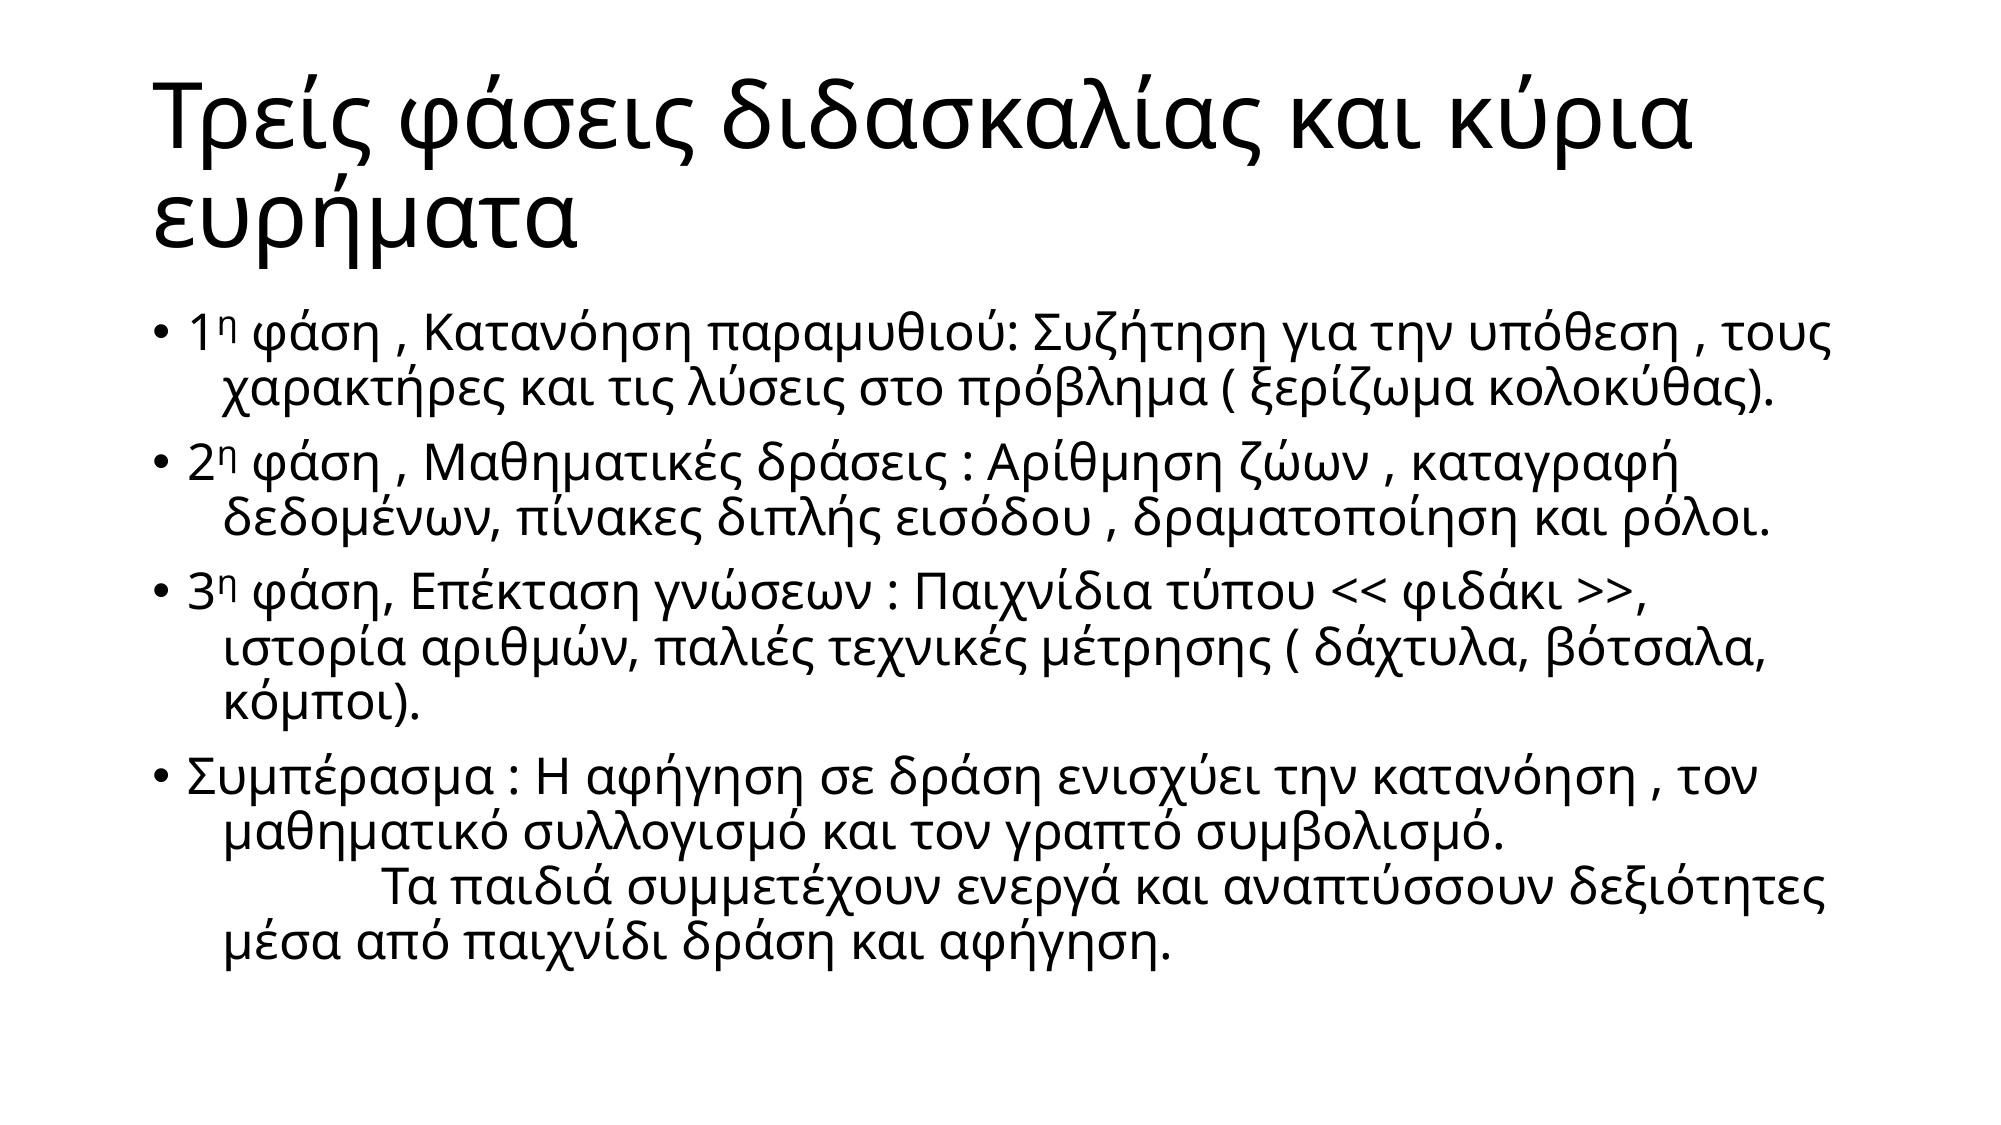

# Τρείς φάσεις διδασκαλίας και κύρια ευρήματα
1η φάση , Κατανόηση παραμυθιού: Συζήτηση για την υπόθεση , τους χαρακτήρες και τις λύσεις στο πρόβλημα ( ξερίζωμα κολοκύθας).
2η φάση , Μαθηματικές δράσεις : Αρίθμηση ζώων , καταγραφή δεδομένων, πίνακες διπλής εισόδου , δραματοποίηση και ρόλοι.
3η φάση, Επέκταση γνώσεων : Παιχνίδια τύπου << φιδάκι >>, ιστορία αριθμών, παλιές τεχνικές μέτρησης ( δάχτυλα, βότσαλα, κόμποι).
Συμπέρασμα : Η αφήγηση σε δράση ενισχύει την κατανόηση , τον μαθηματικό συλλογισμό και τον γραπτό συμβολισμό. Τα παιδιά συμμετέχουν ενεργά και αναπτύσσουν δεξιότητες μέσα από παιχνίδι δράση και αφήγηση.